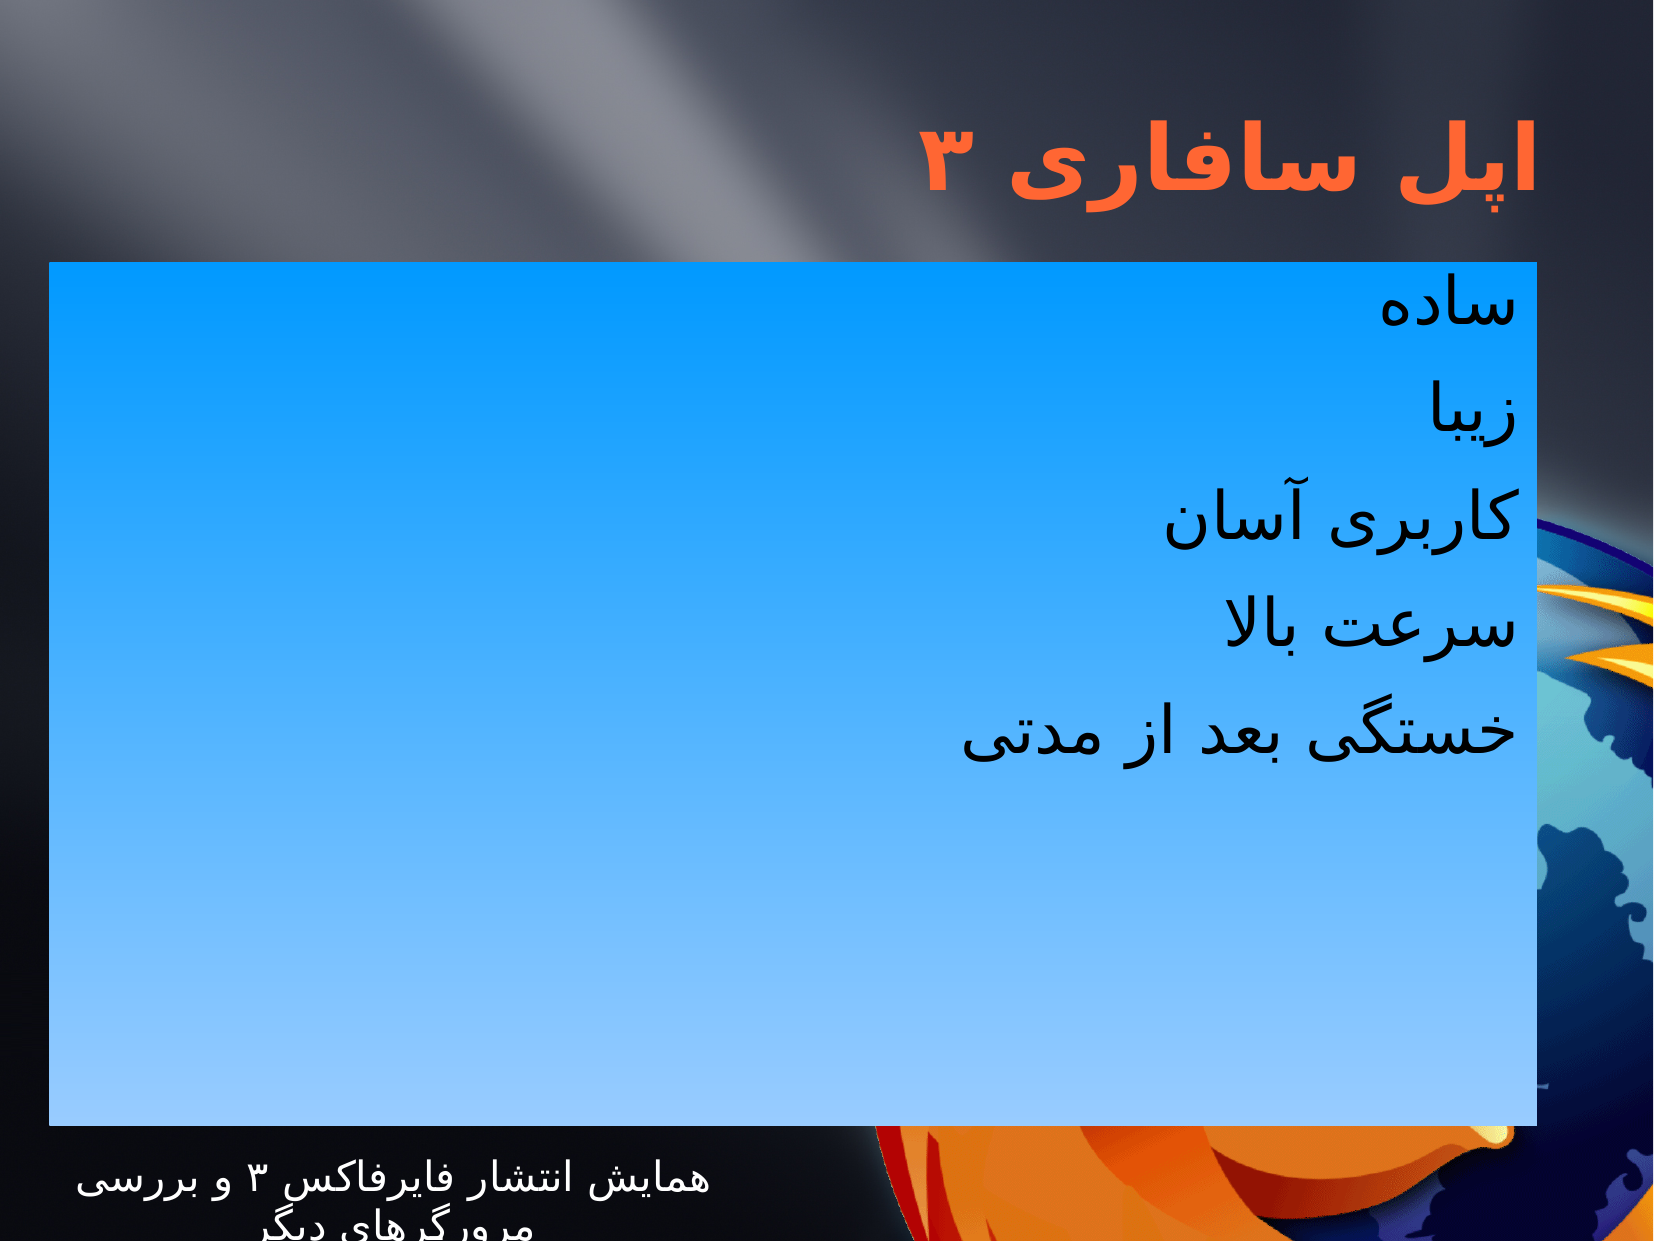

# اپل سافاری ۳
ساده
زیبا
کاربری آسان
سرعت بالا
خستگی بعد از مدتی